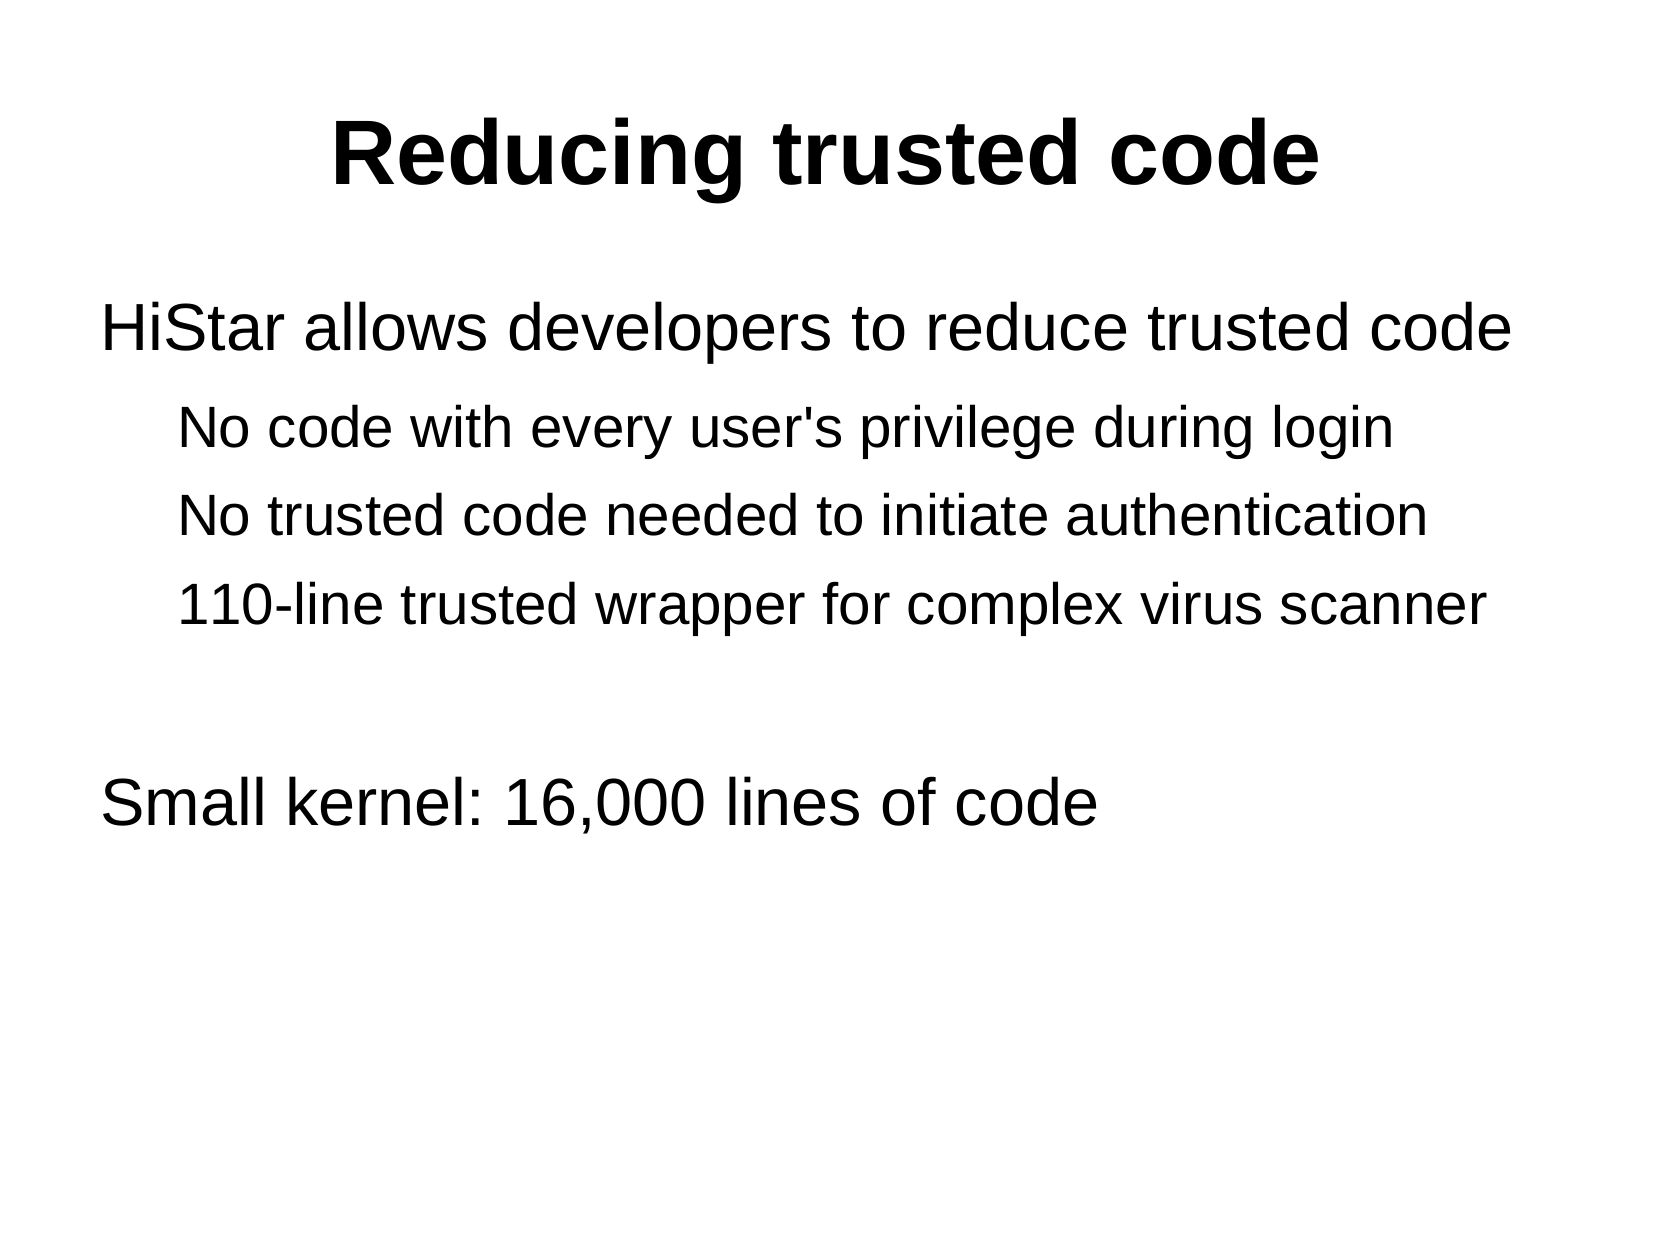

# Reducing trusted code
HiStar allows developers to reduce trusted code
No code with every user's privilege during login
No trusted code needed to initiate authentication
110-line trusted wrapper for complex virus scanner
Small kernel: 16,000 lines of code